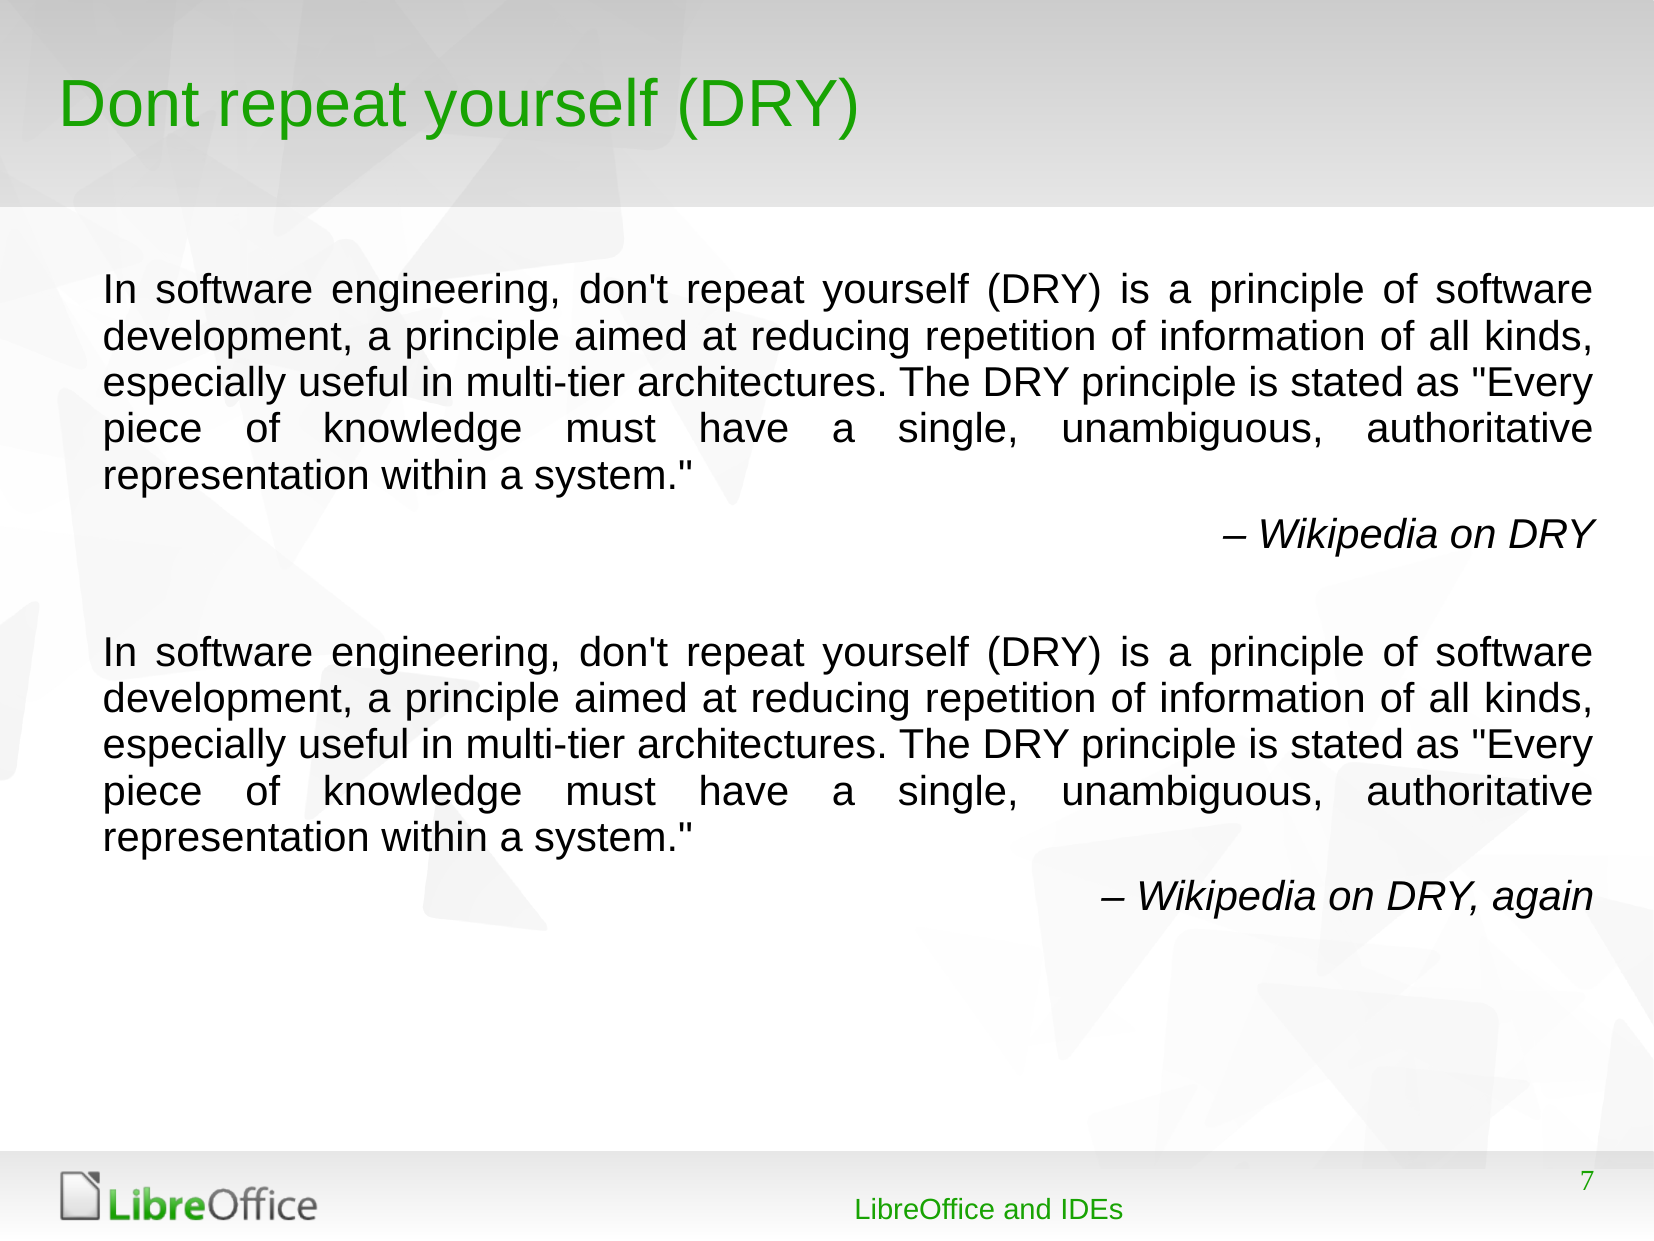

# Dont repeat yourself (DRY)
In software engineering, don't repeat yourself (DRY) is a principle of software development, a principle aimed at reducing repetition of information of all kinds, especially useful in multi-tier architectures. The DRY principle is stated as "Every piece of knowledge must have a single, unambiguous, authoritative representation within a system."
– Wikipedia on DRY
In software engineering, don't repeat yourself (DRY) is a principle of software development, a principle aimed at reducing repetition of information of all kinds, especially useful in multi-tier architectures. The DRY principle is stated as "Every piece of knowledge must have a single, unambiguous, authoritative representation within a system."
– Wikipedia on DRY, again
7
liberating productivity